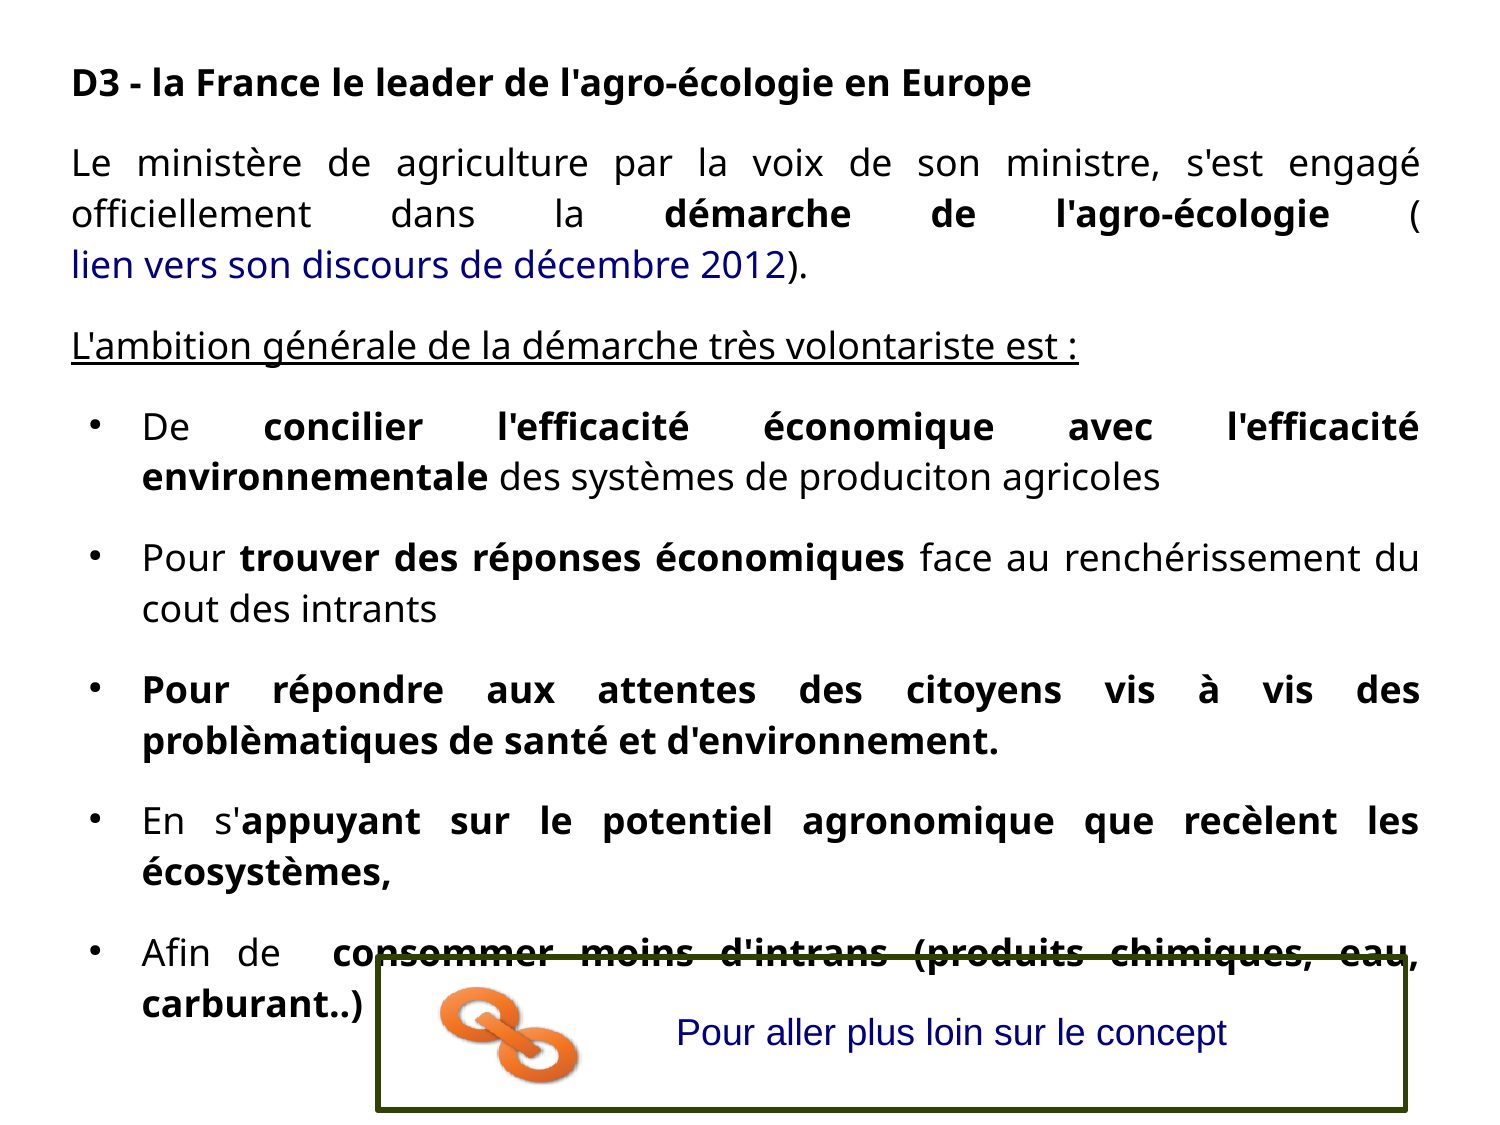

# D3 - la France le leader de l'agro-écologie en Europe
Le ministère de agriculture par la voix de son ministre, s'est engagé officiellement dans la démarche de l'agro-écologie (lien vers son discours de décembre 2012).
L'ambition générale de la démarche très volontariste est :
De concilier l'efficacité économique avec l'efficacité environnementale des systèmes de produciton agricoles
Pour trouver des réponses économiques face au renchérissement du cout des intrants
Pour répondre aux attentes des citoyens vis à vis des problèmatiques de santé et d'environnement.
En s'appuyant sur le potentiel agronomique que recèlent les écosystèmes,
Afin de consommer moins d'intrans (produits chimiques, eau, carburant..)
Pour aller plus loin sur le concept